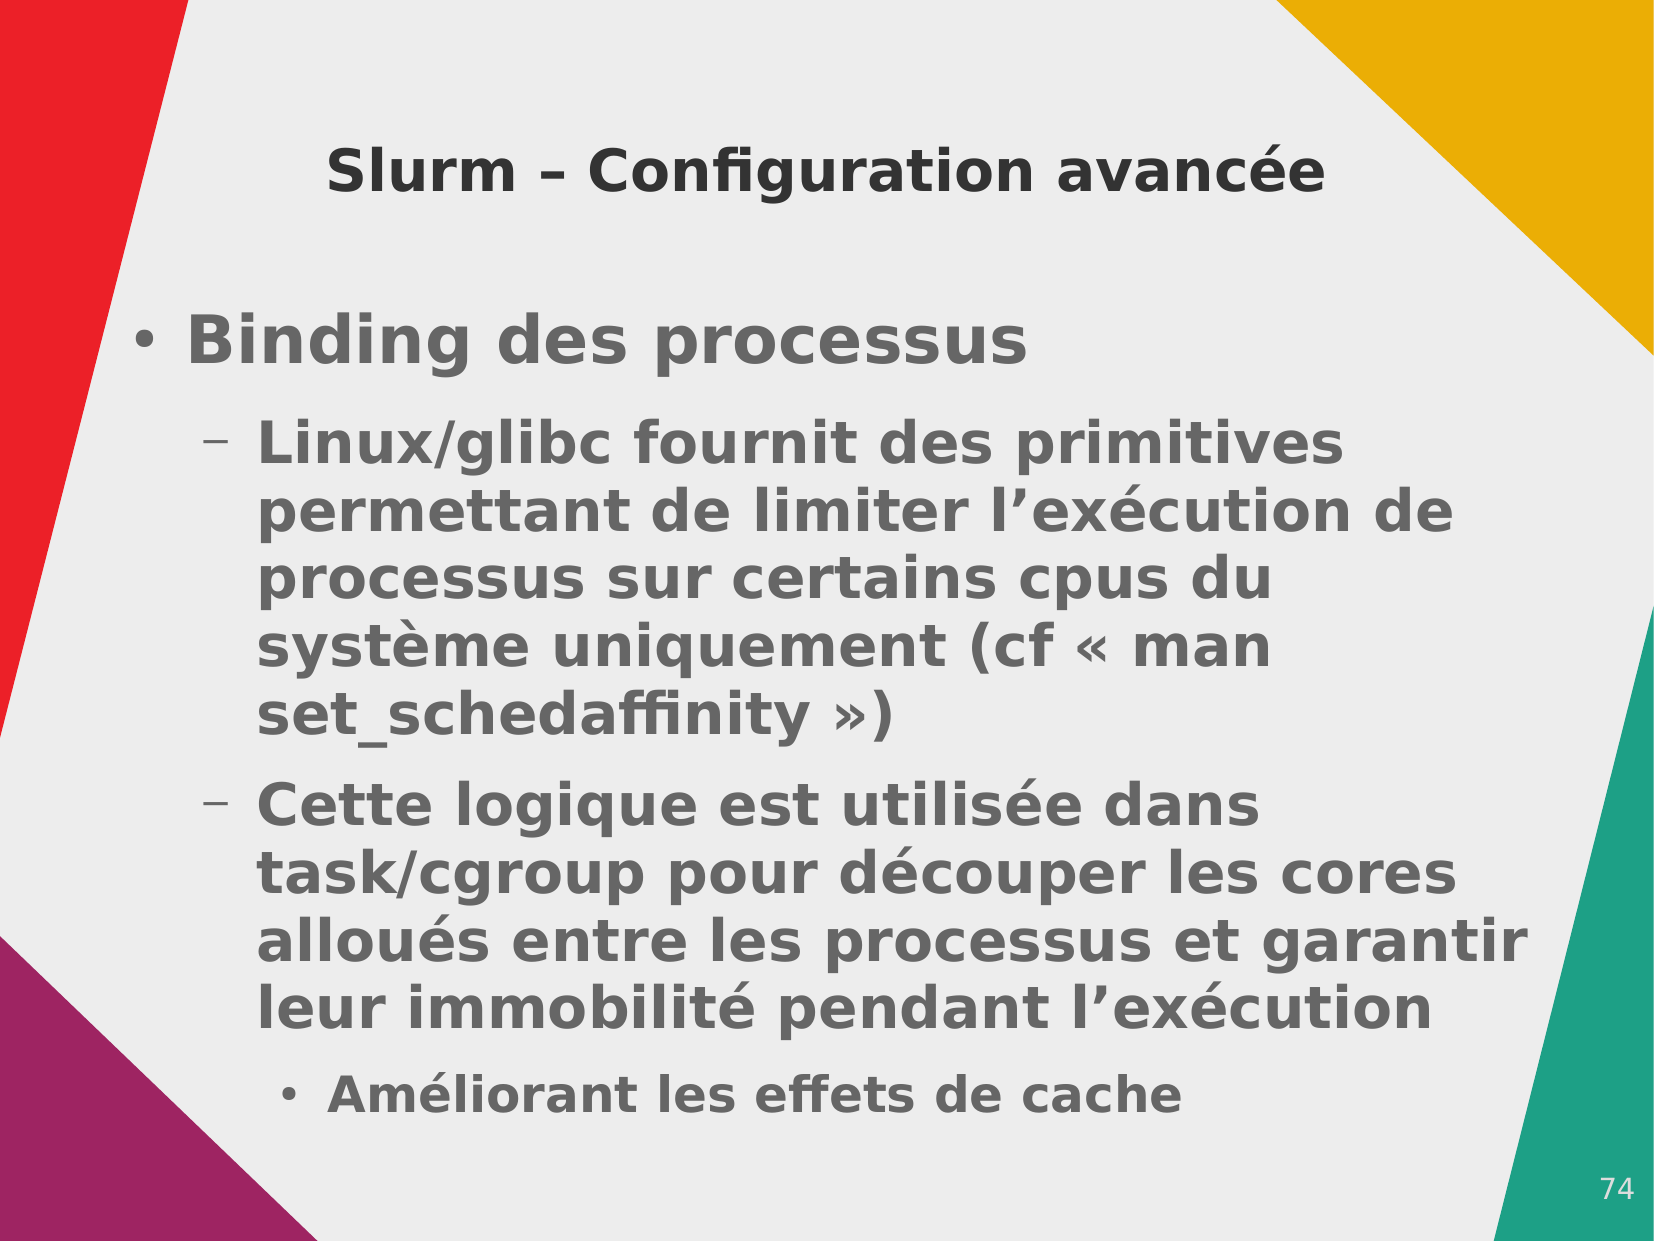

# Slurm – Configuration avancée
Binding des processus
Linux/glibc fournit des primitives permettant de limiter l’exécution de processus sur certains cpus du système uniquement (cf « man set_schedaffinity »)
Cette logique est utilisée dans task/cgroup pour découper les cores alloués entre les processus et garantir leur immobilité pendant l’exécution
Améliorant les effets de cache
74